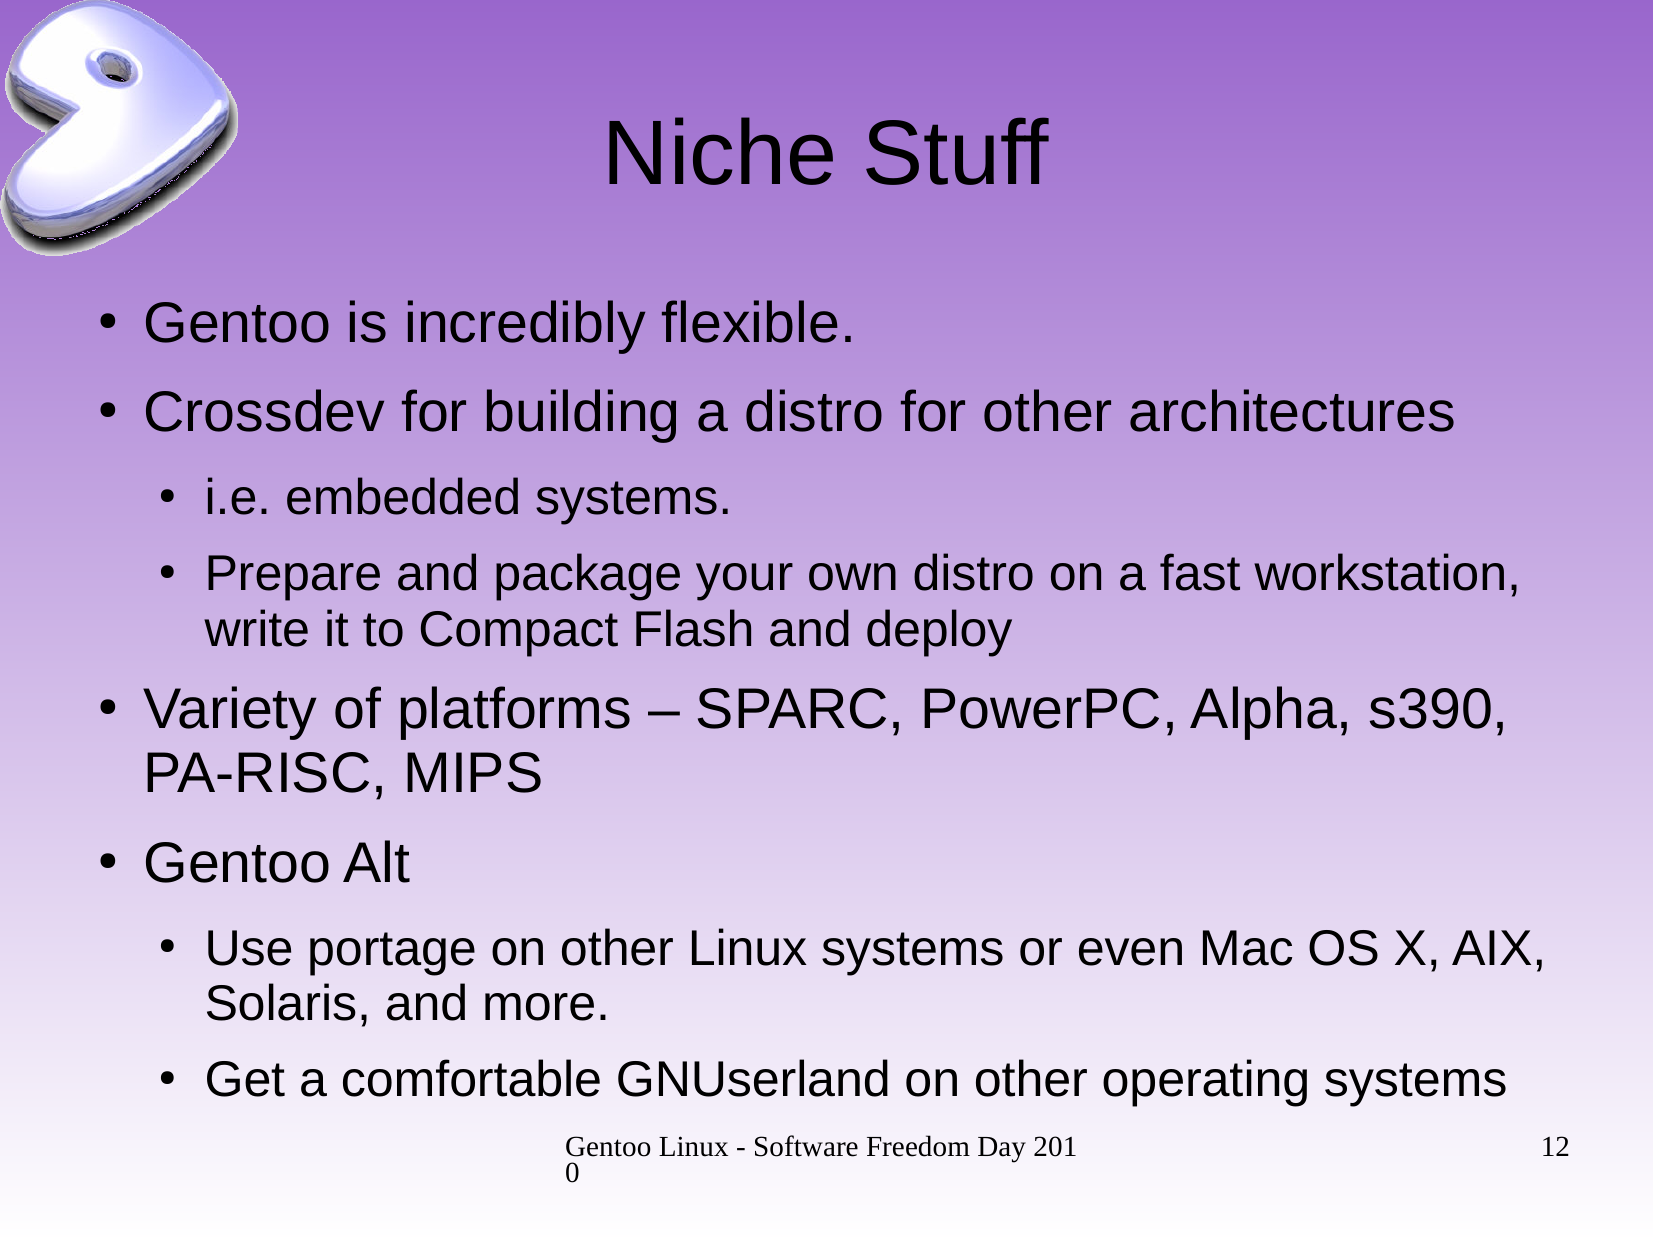

# Niche Stuff
Gentoo is incredibly flexible.
Crossdev for building a distro for other architectures
i.e. embedded systems.
Prepare and package your own distro on a fast workstation, write it to Compact Flash and deploy
Variety of platforms – SPARC, PowerPC, Alpha, s390, PA-RISC, MIPS
Gentoo Alt
Use portage on other Linux systems or even Mac OS X, AIX, Solaris, and more.
Get a comfortable GNUserland on other operating systems
Gentoo Linux - Software Freedom Day 2010
12